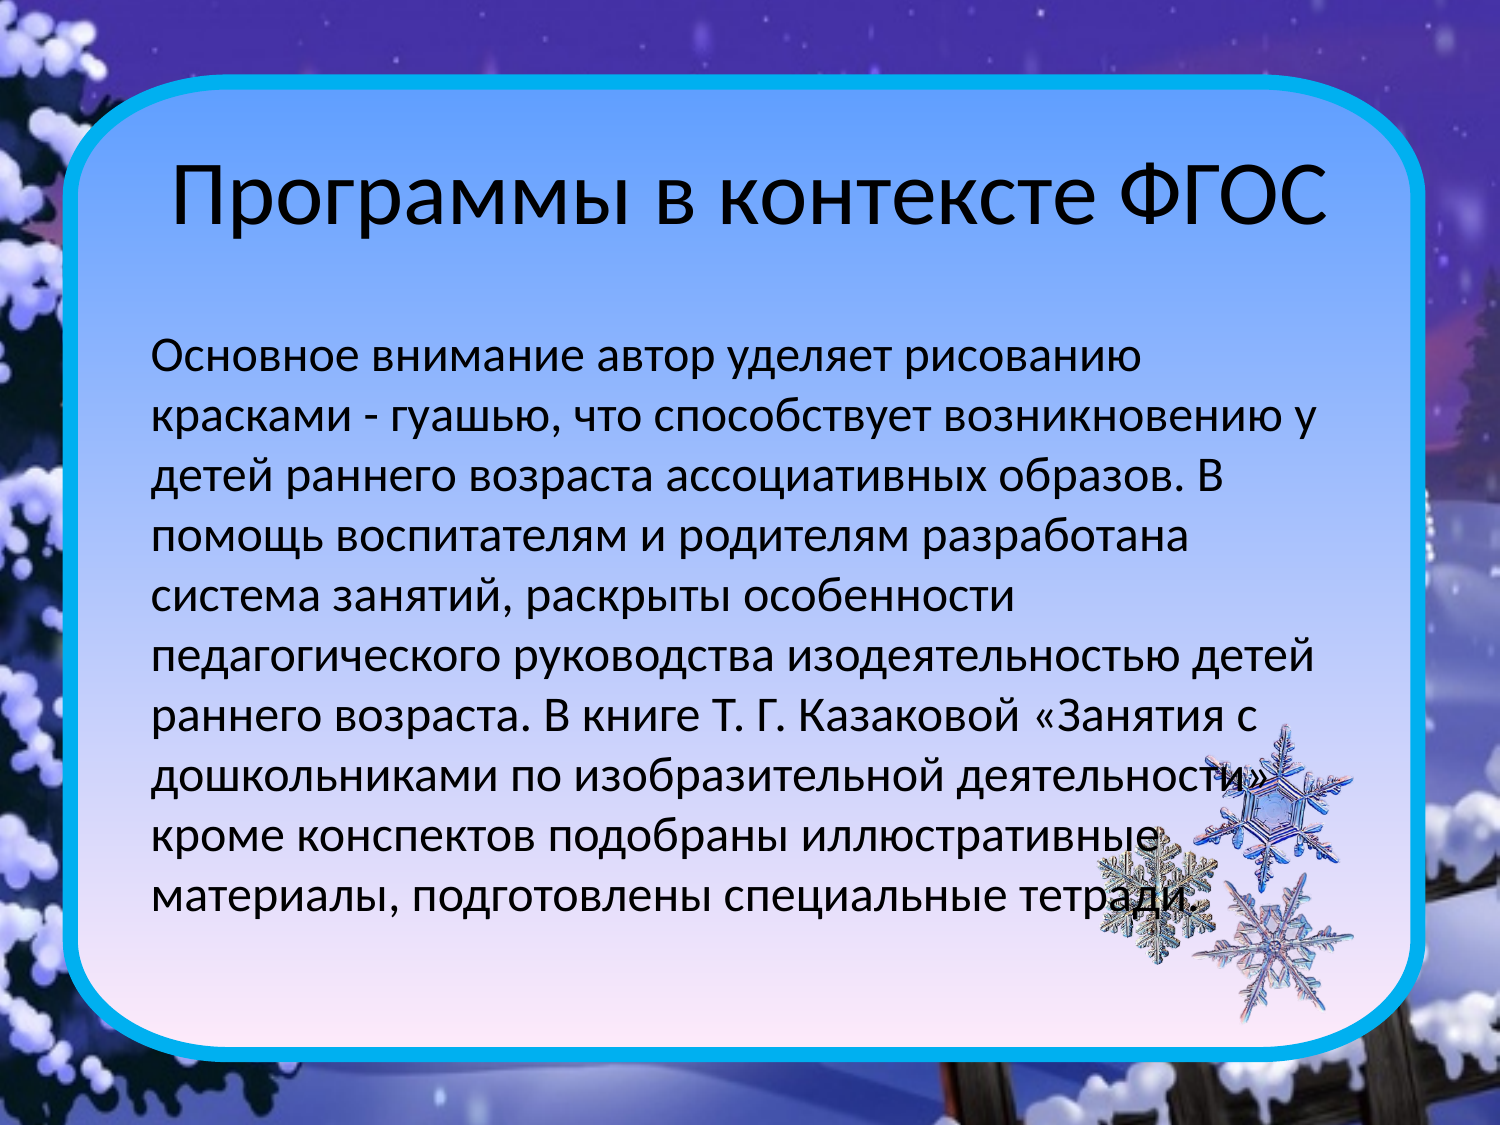

# Программы в контексте ФГОС
Основное внимание автор уделяет рисованию красками - гуашью, что способствует возникновению у детей раннего возраста ассоциативных образов. В помощь воспитателям и родителям разработана система занятий, раскрыты особенности педагогического руководства изодеятельностью детей раннего возраста. В книге Т. Г. Казаковой «Занятия с дошкольниками по изобразительной деятельнос­ти» кроме конспектов подобраны иллюстративные материалы, подго­товлены специальные тетради.